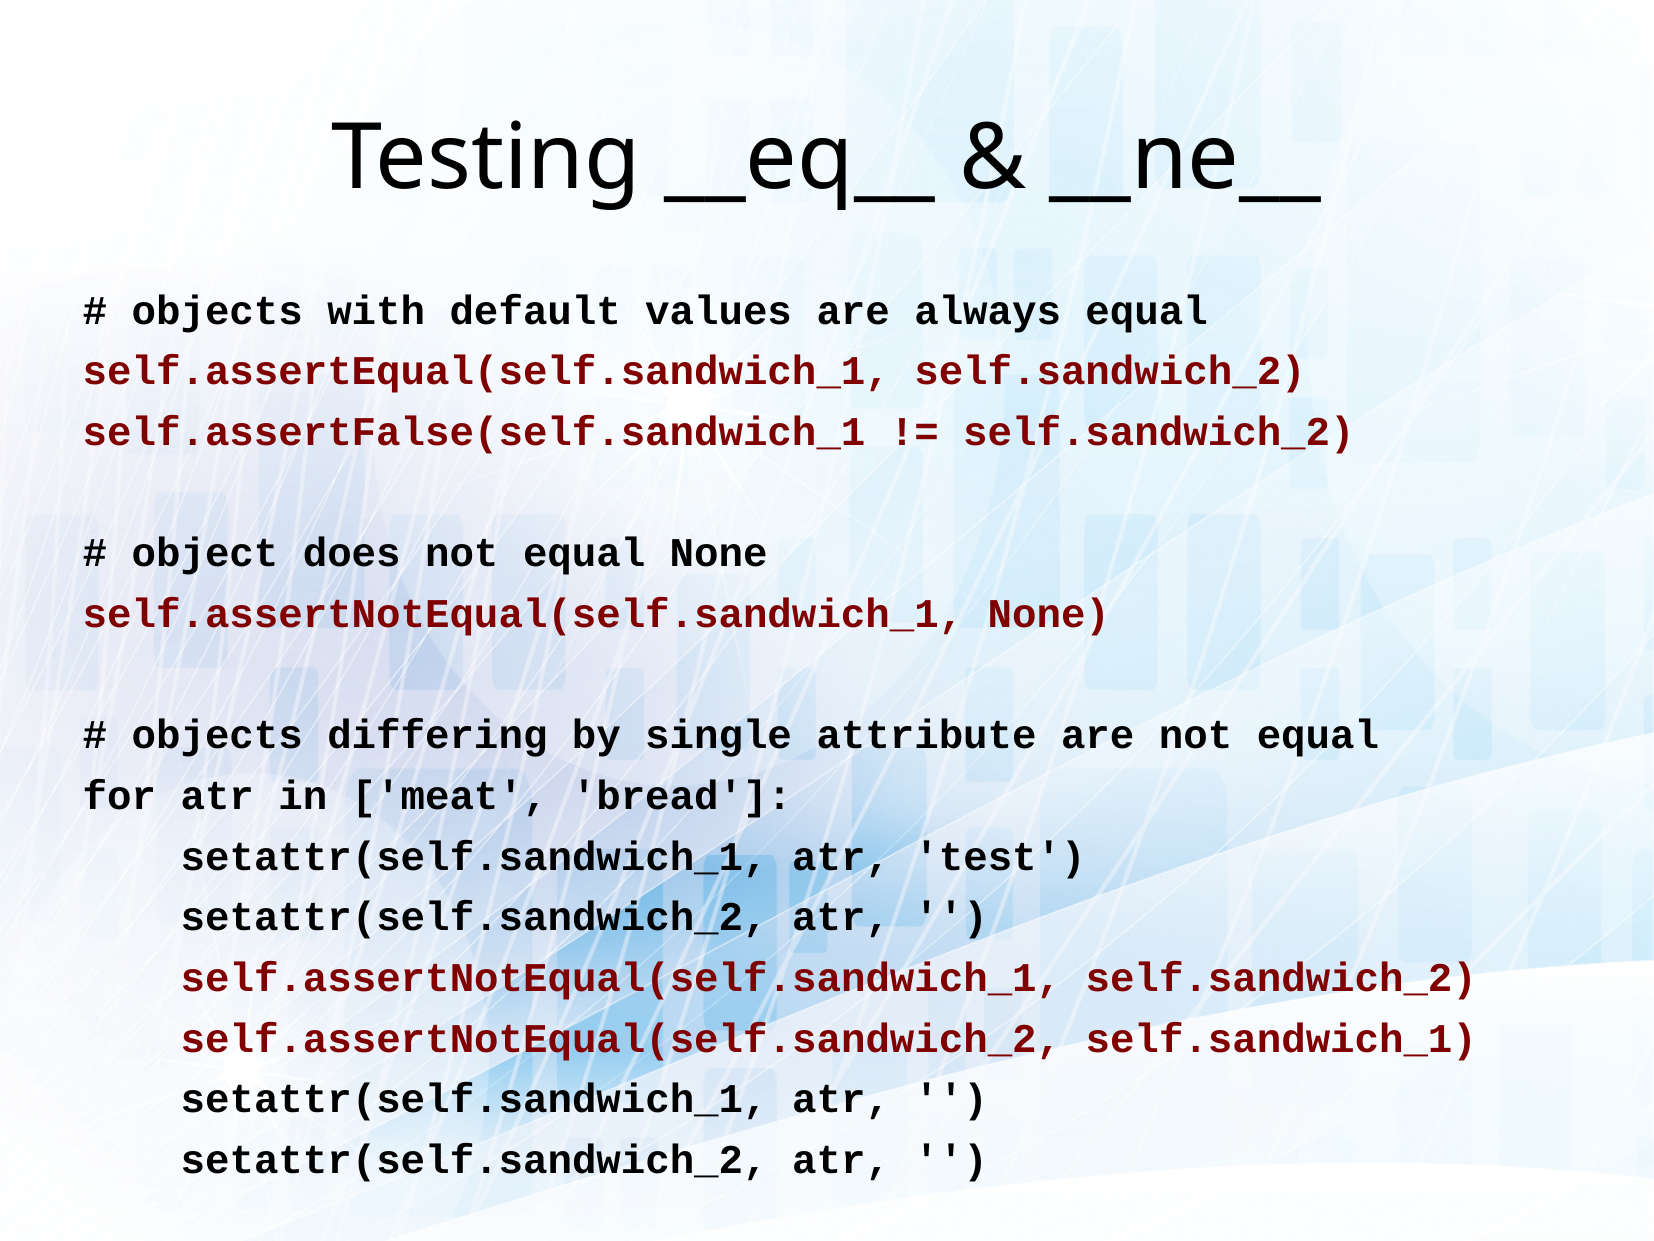

# Testing __eq__ & __ne__
# objects with default values are always equal
self.assertEqual(self.sandwich_1, self.sandwich_2)
self.assertFalse(self.sandwich_1 != self.sandwich_2)
# object does not equal None
self.assertNotEqual(self.sandwich_1, None)
# objects differing by single attribute are not equal
for atr in ['meat', 'bread']:
 setattr(self.sandwich_1, atr, 'test')
 setattr(self.sandwich_2, atr, '')
 self.assertNotEqual(self.sandwich_1, self.sandwich_2)
 self.assertNotEqual(self.sandwich_2, self.sandwich_1)
 setattr(self.sandwich_1, atr, '')
 setattr(self.sandwich_2, atr, '')